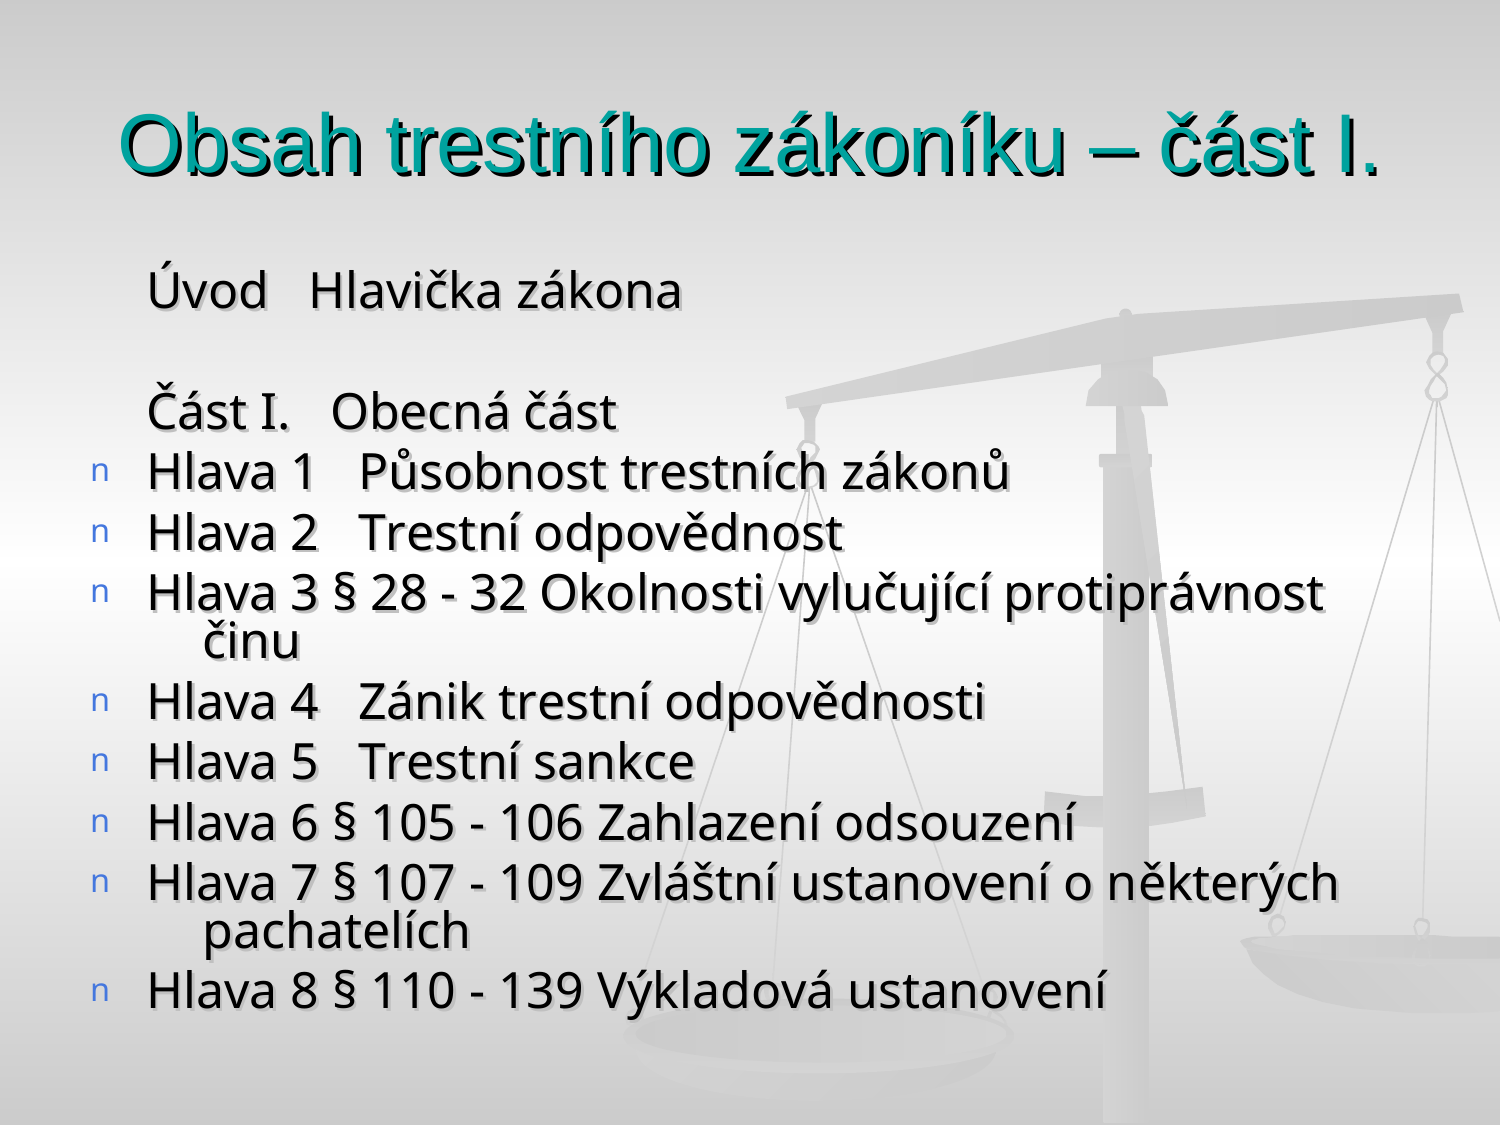

# Obsah trestního zákoníku – část I.
Úvod   Hlavička zákona
Část I.   Obecná část
Hlava 1   Působnost trestních zákonů
Hlava 2   Trestní odpovědnost
Hlava 3 § 28 - 32 Okolnosti vylučující protiprávnost činu
Hlava 4   Zánik trestní odpovědnosti
Hlava 5   Trestní sankce
Hlava 6 § 105 - 106 Zahlazení odsouzení
Hlava 7 § 107 - 109 Zvláštní ustanovení o některých pachatelích
Hlava 8 § 110 - 139 Výkladová ustanovení